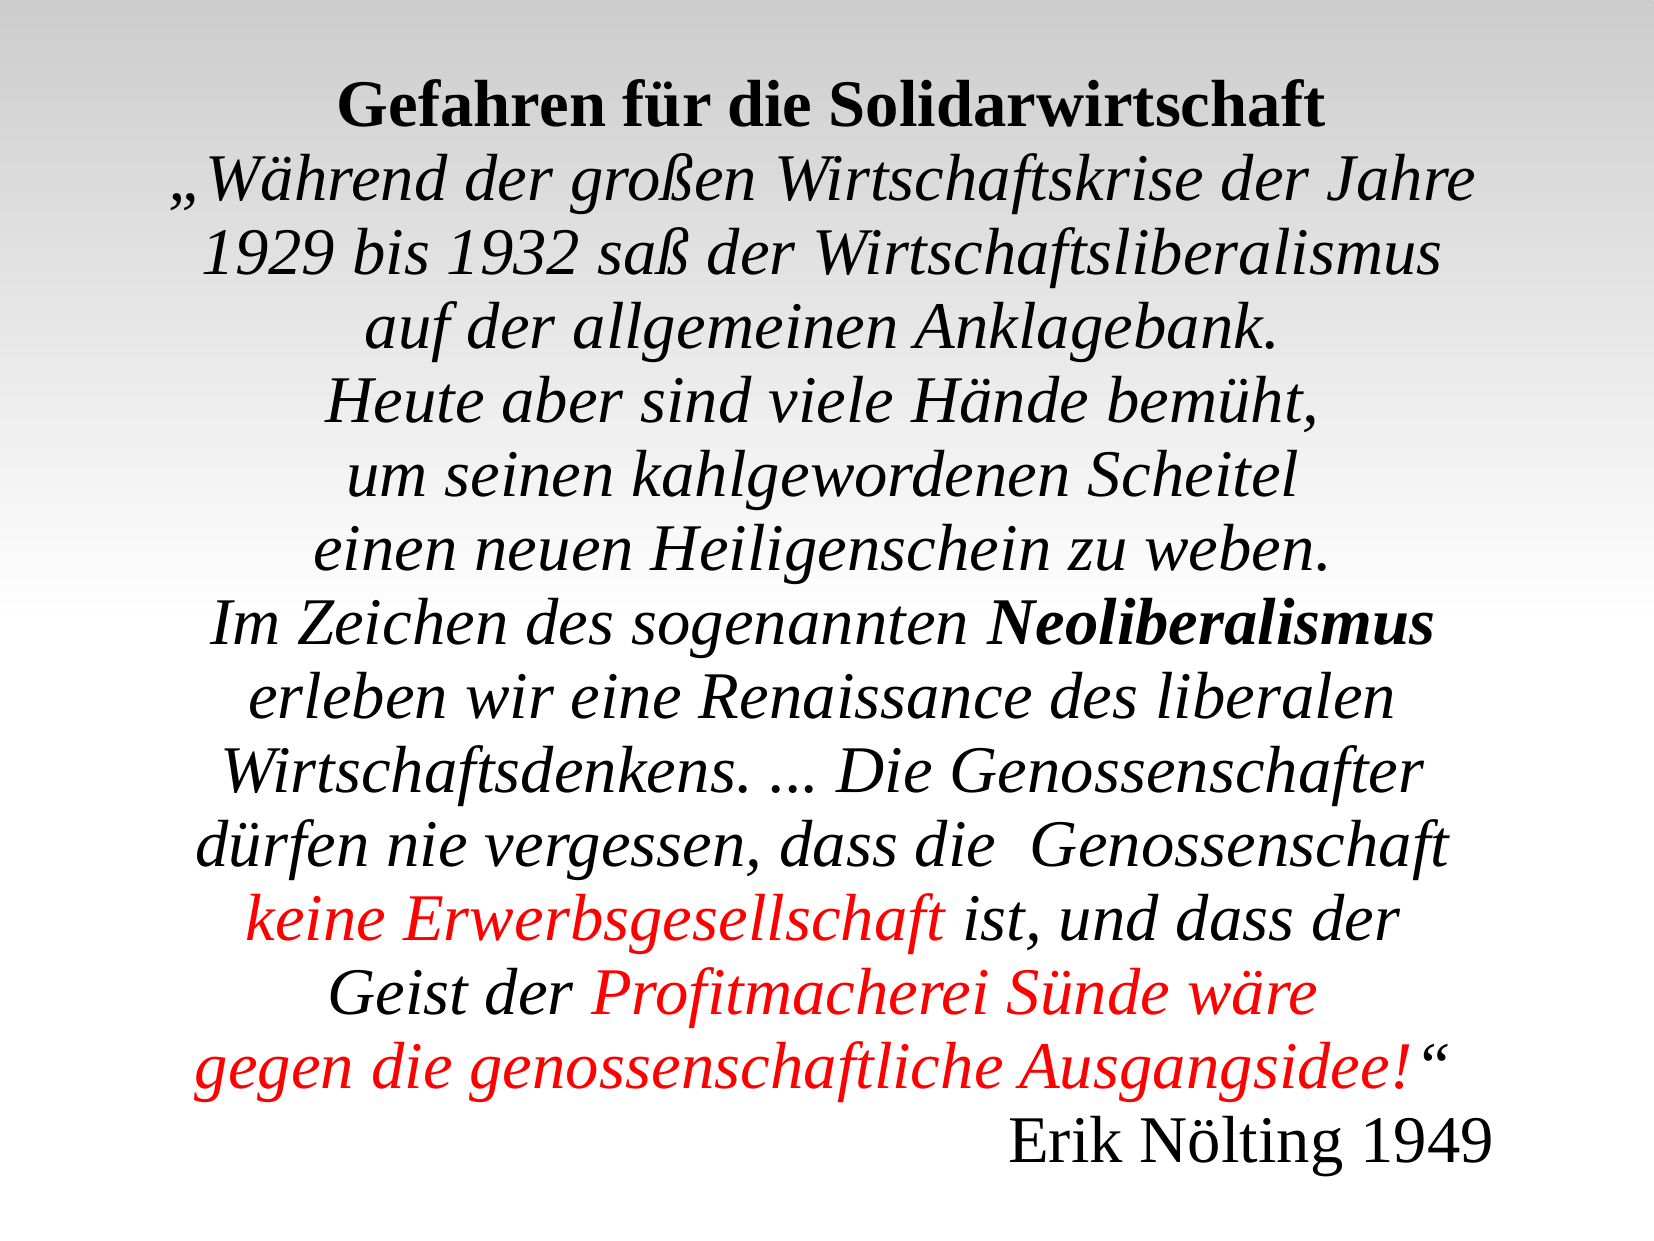

Gefahren für die Solidarwirtschaft
„Während der großen Wirtschaftskrise der Jahre
1929 bis 1932 saß der Wirtschaftsliberalismus
auf der allgemeinen Anklagebank.
Heute aber sind viele Hände bemüht,
um seinen kahlgewordenen Scheitel
einen neuen Heiligenschein zu weben.
Im Zeichen des sogenannten Neoliberalismus
erleben wir eine Renaissance des liberalen
Wirtschaftsdenkens. ... Die Genossenschafter
dürfen nie vergessen, dass die Genossenschaft
keine Erwerbsgesellschaft ist, und dass der
Geist der Profitmacherei Sünde wäre
gegen die genossenschaftliche Ausgangsidee!“
Erik Nölting 1949